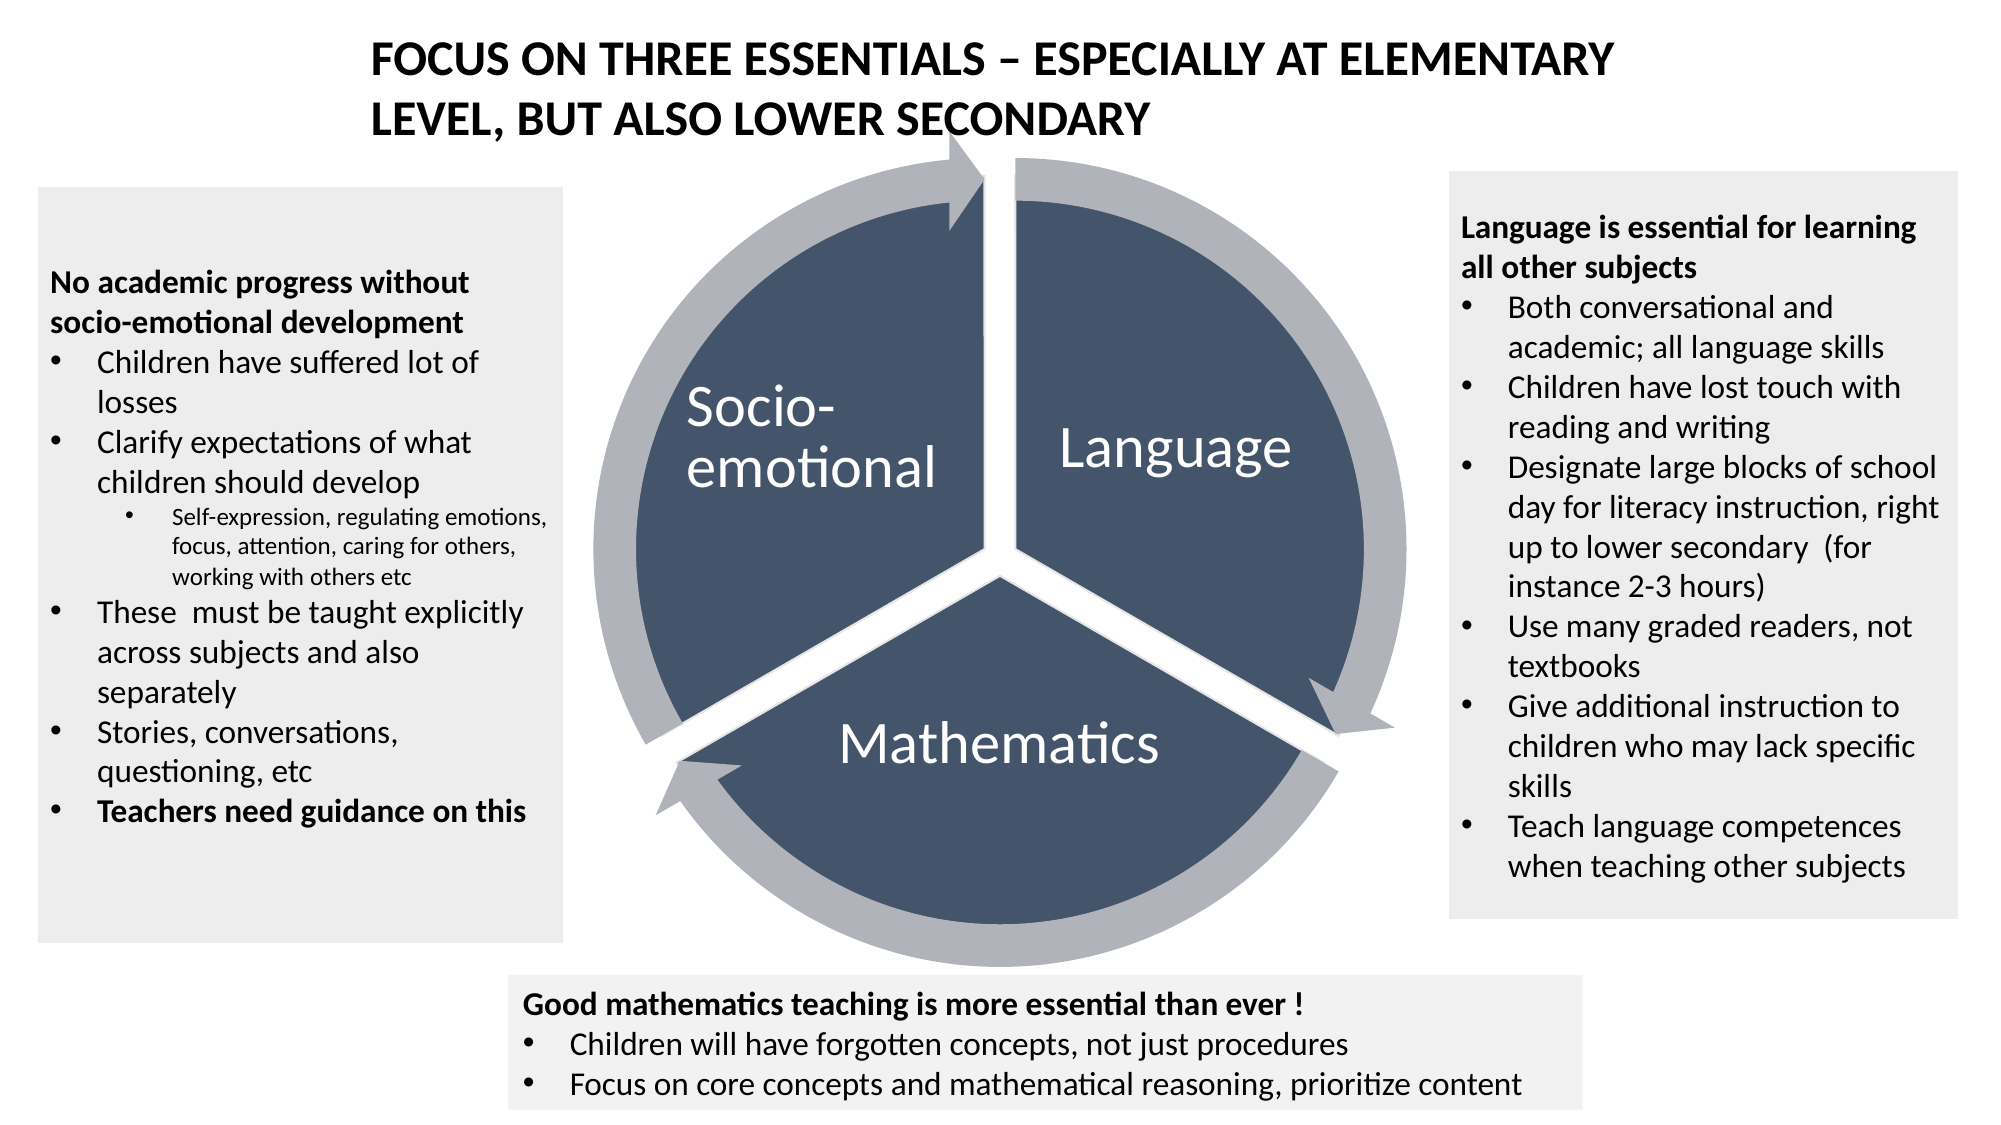

FOCUS ON THREE ESSENTIALS – ESPECIALLY AT ELEMENTARY LEVEL, BUT ALSO LOWER SECONDARY
Language is essential for learning all other subjects
Both conversational and academic; all language skills
Children have lost touch with reading and writing
Designate large blocks of school day for literacy instruction, right up to lower secondary (for instance 2-3 hours)
Use many graded readers, not textbooks
Give additional instruction to children who may lack specific skills
Teach language competences when teaching other subjects
No academic progress without socio-emotional development
Children have suffered lot of losses
Clarify expectations of what children should develop
Self-expression, regulating emotions, focus, attention, caring for others, working with others etc
These must be taught explicitly across subjects and also separately
Stories, conversations, questioning, etc
Teachers need guidance on this
Socio-
emotional
Language
Mathematics
Good mathematics teaching is more essential than ever !
Children will have forgotten concepts, not just procedures
Focus on core concepts and mathematical reasoning, prioritize content